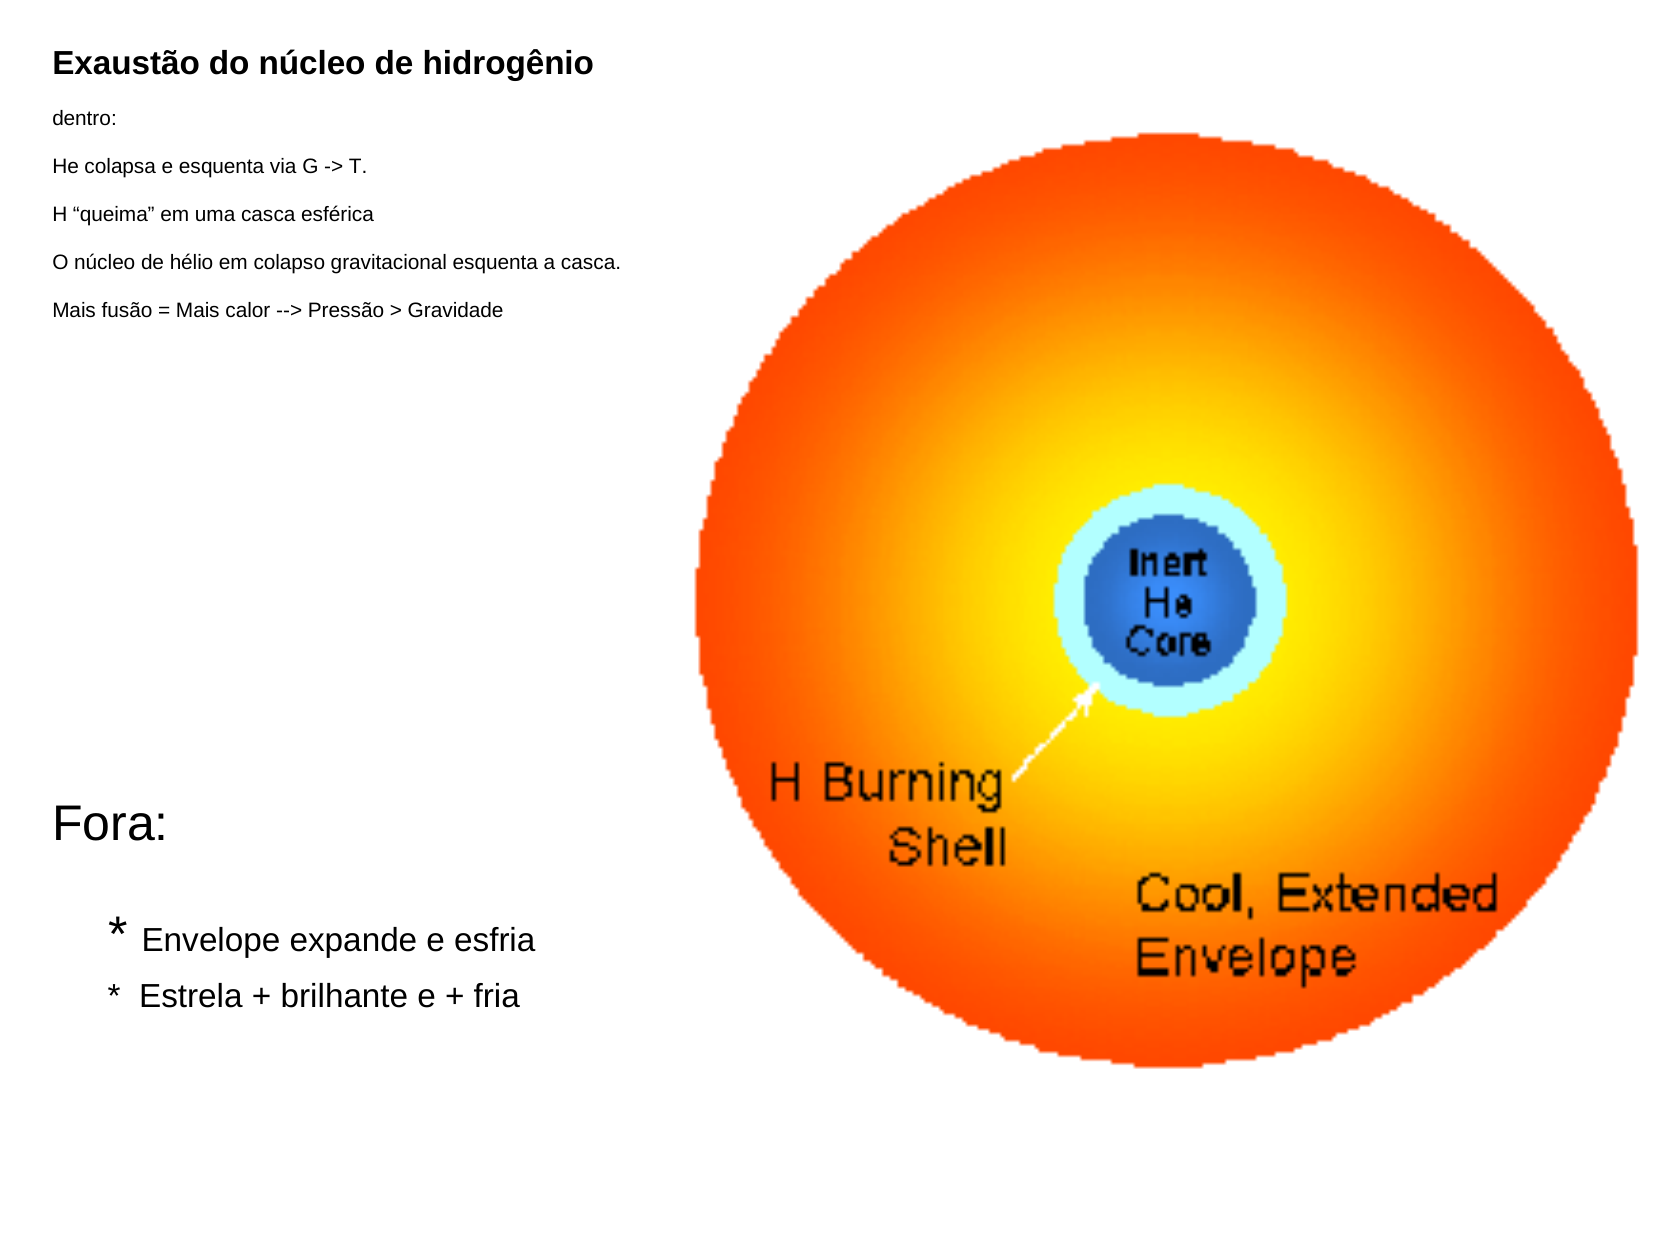

Exaustão do núcleo de hidrogênio
dentro:
He colapsa e esquenta via G -> T.
H “queima” em uma casca esférica
O núcleo de hélio em colapso gravitacional esquenta a casca.
Mais fusão = Mais calor --> Pressão > Gravidade
Fora:
 * Envelope expande e esfria
 * Estrela + brilhante e + fria